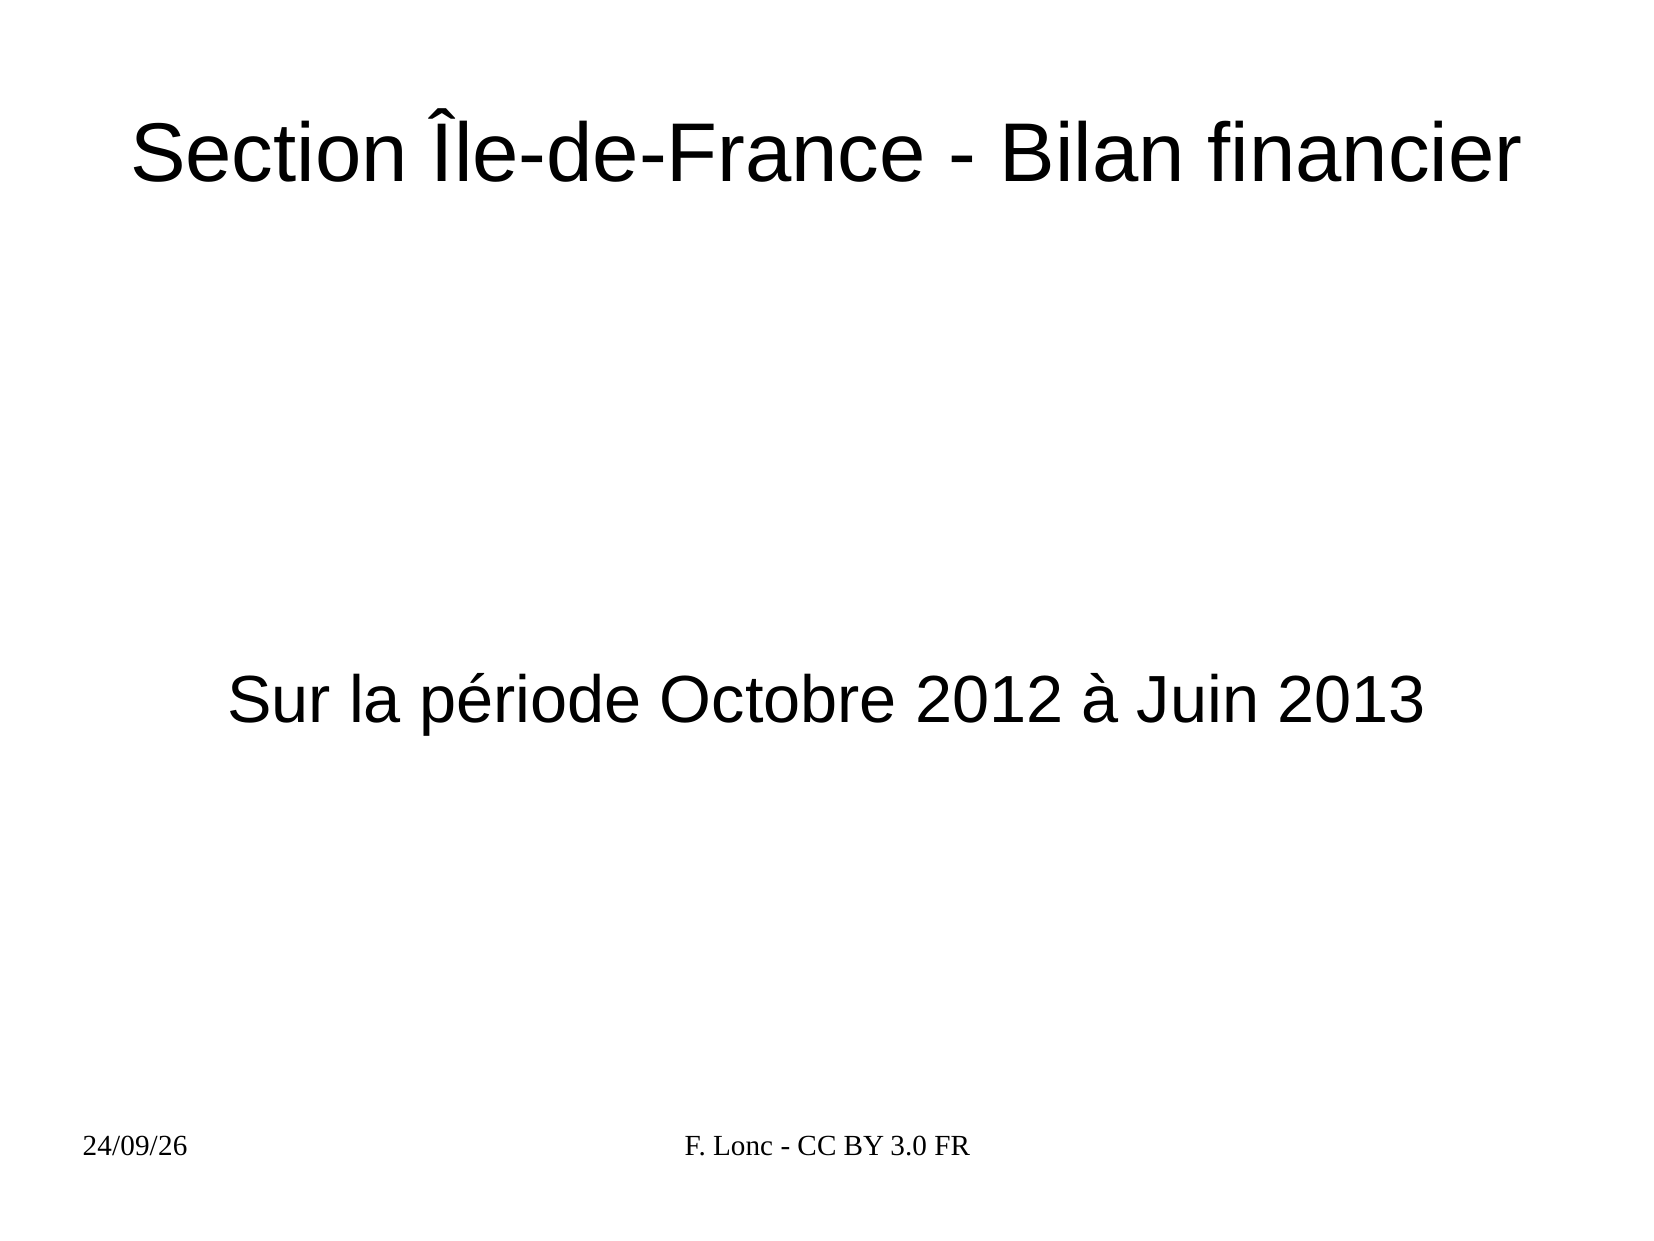

# Section Île-de-France - Bilan financier
Sur la période Octobre 2012 à Juin 2013
F. Lonc - CC BY 3.0 FR